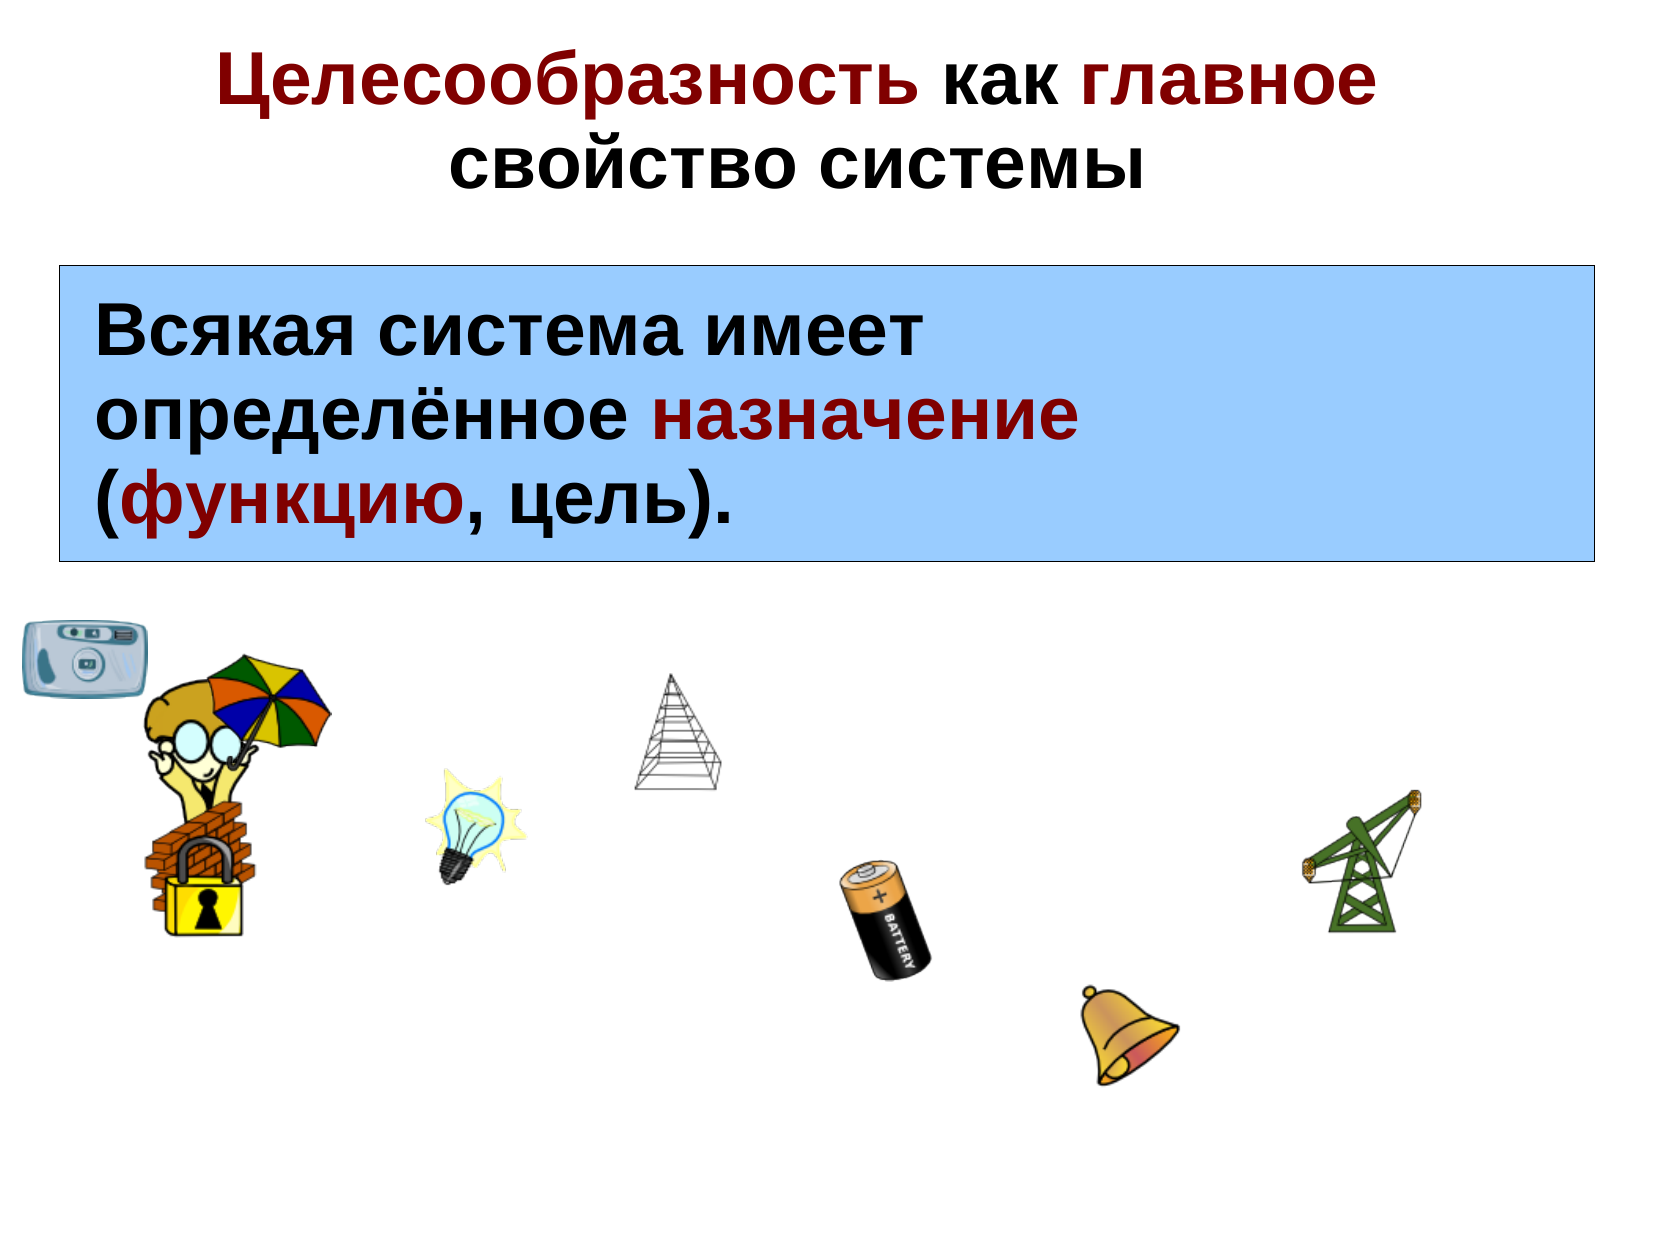

Целесообразность как главное свойство системы
 Всякая система имеет
 определённое назначение
 (функцию, цель).